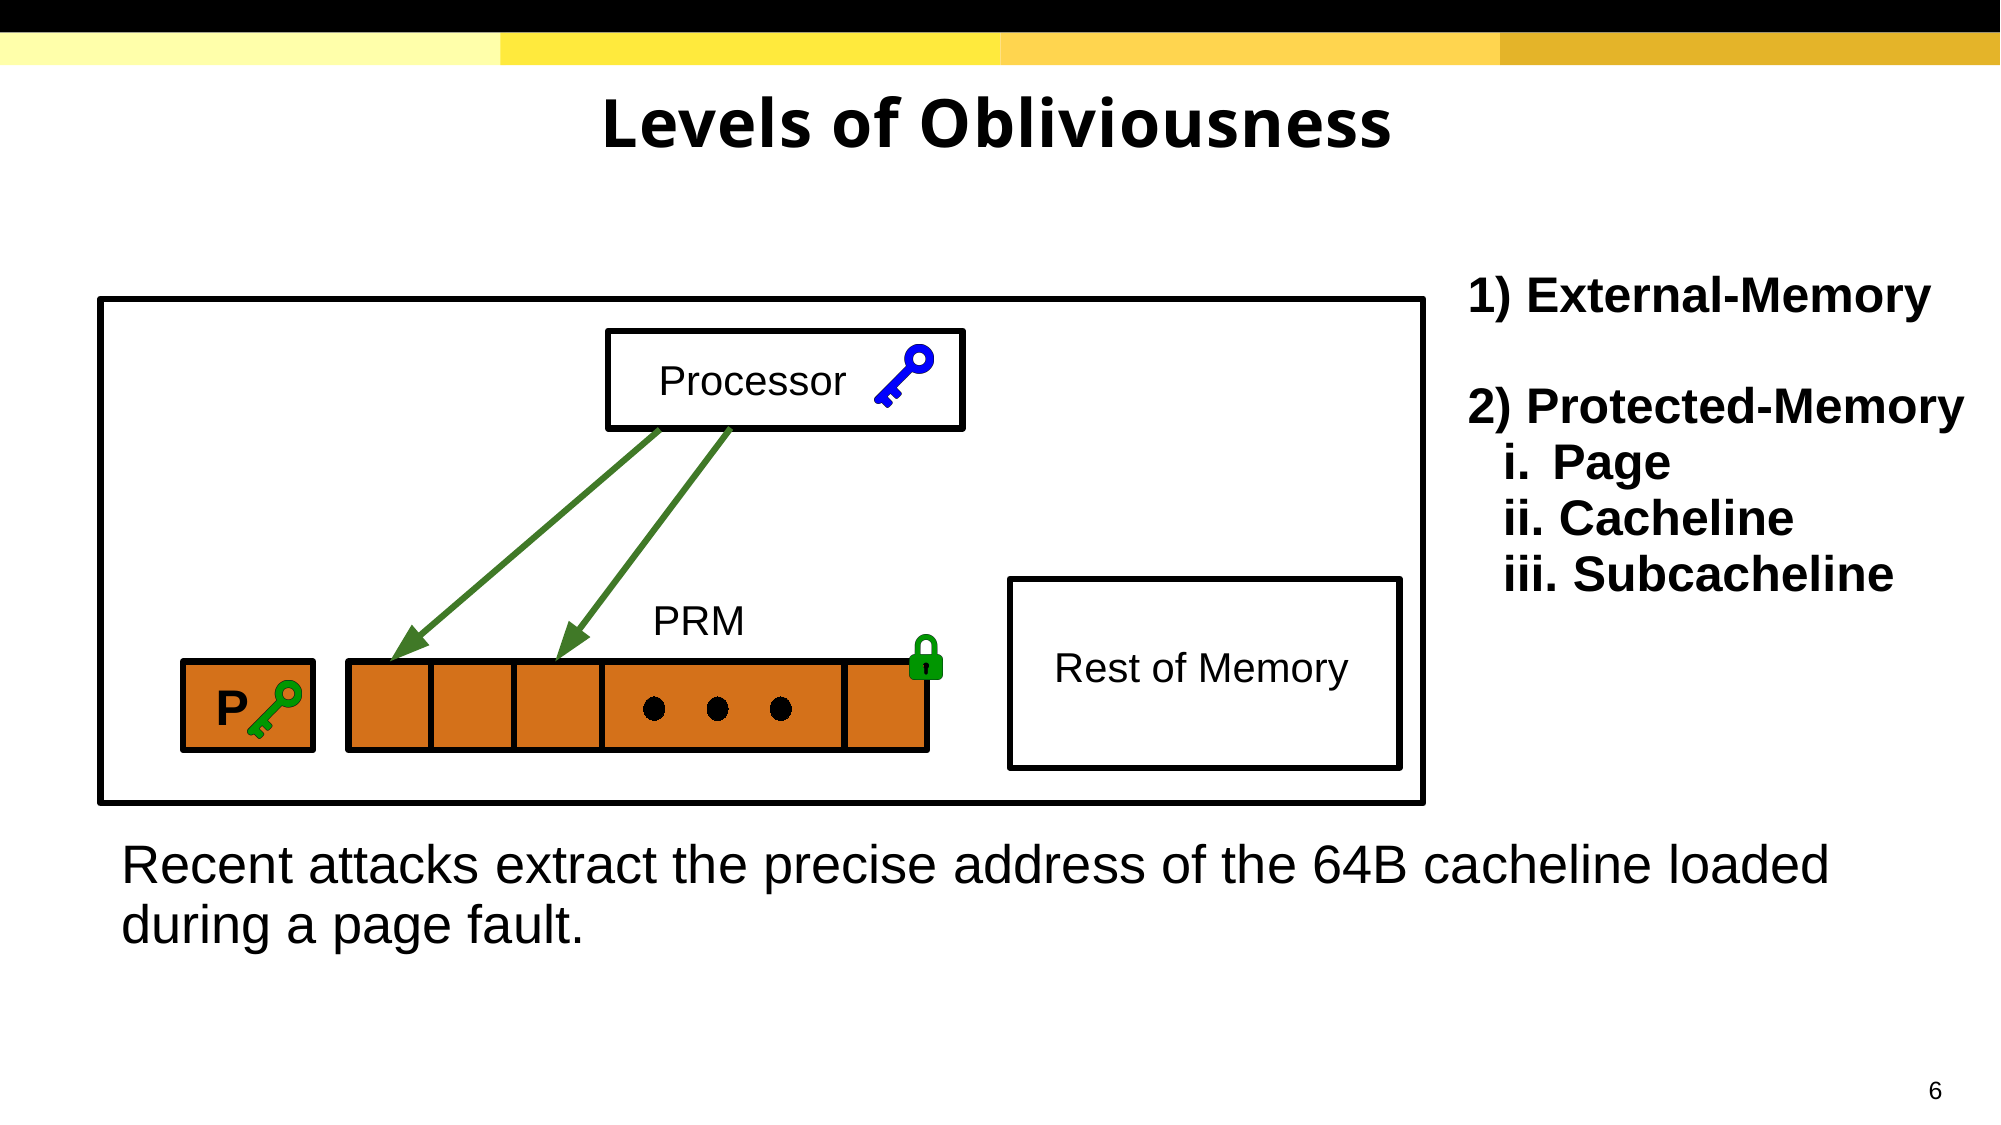

# Levels of Obliviousness
 External-Memory
 Protected-Memory
 Page
 Cacheline
 Subcacheline
Processor
PRM
Rest of Memory
P
Recent attacks extract the precise address of the 64B cacheline loaded
during a page fault.
6